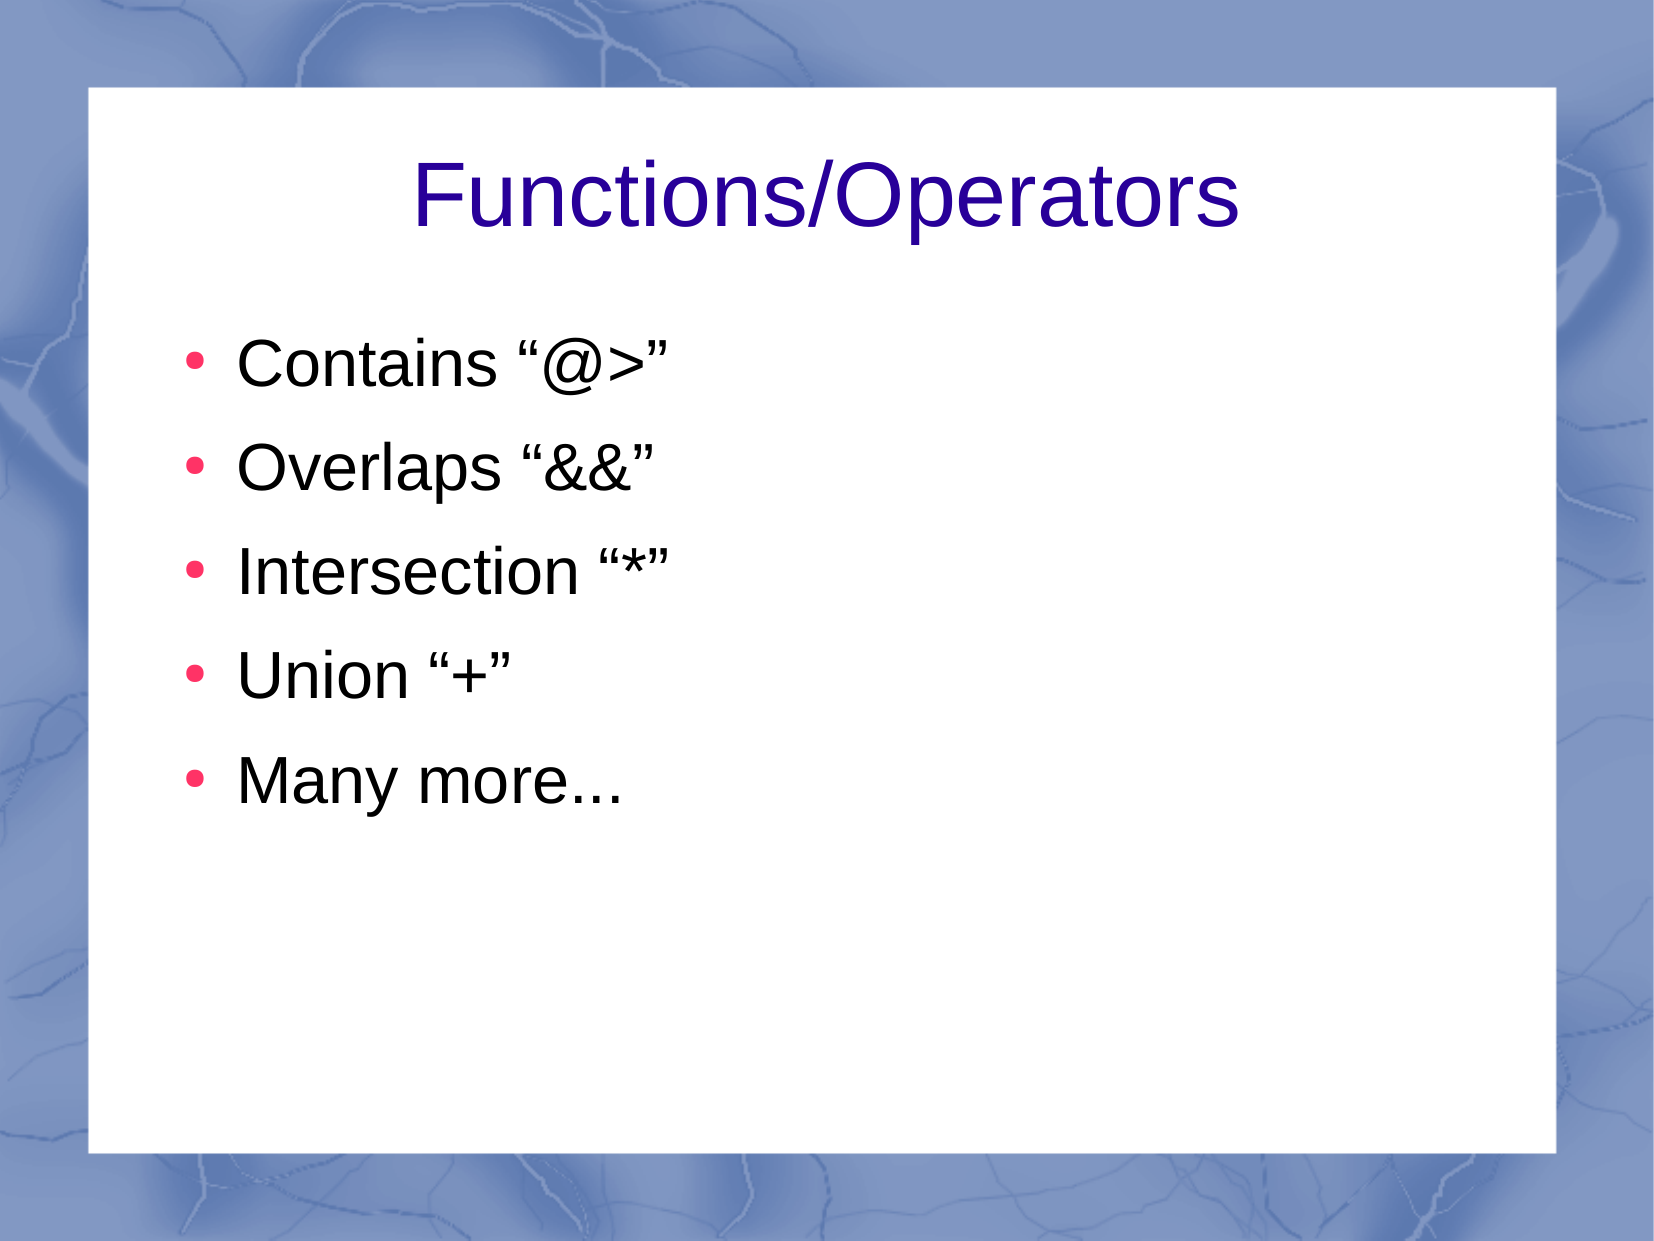

# Functions/Operators
Contains “@>”
Overlaps “&&”
Intersection “*”
Union “+”
Many more...